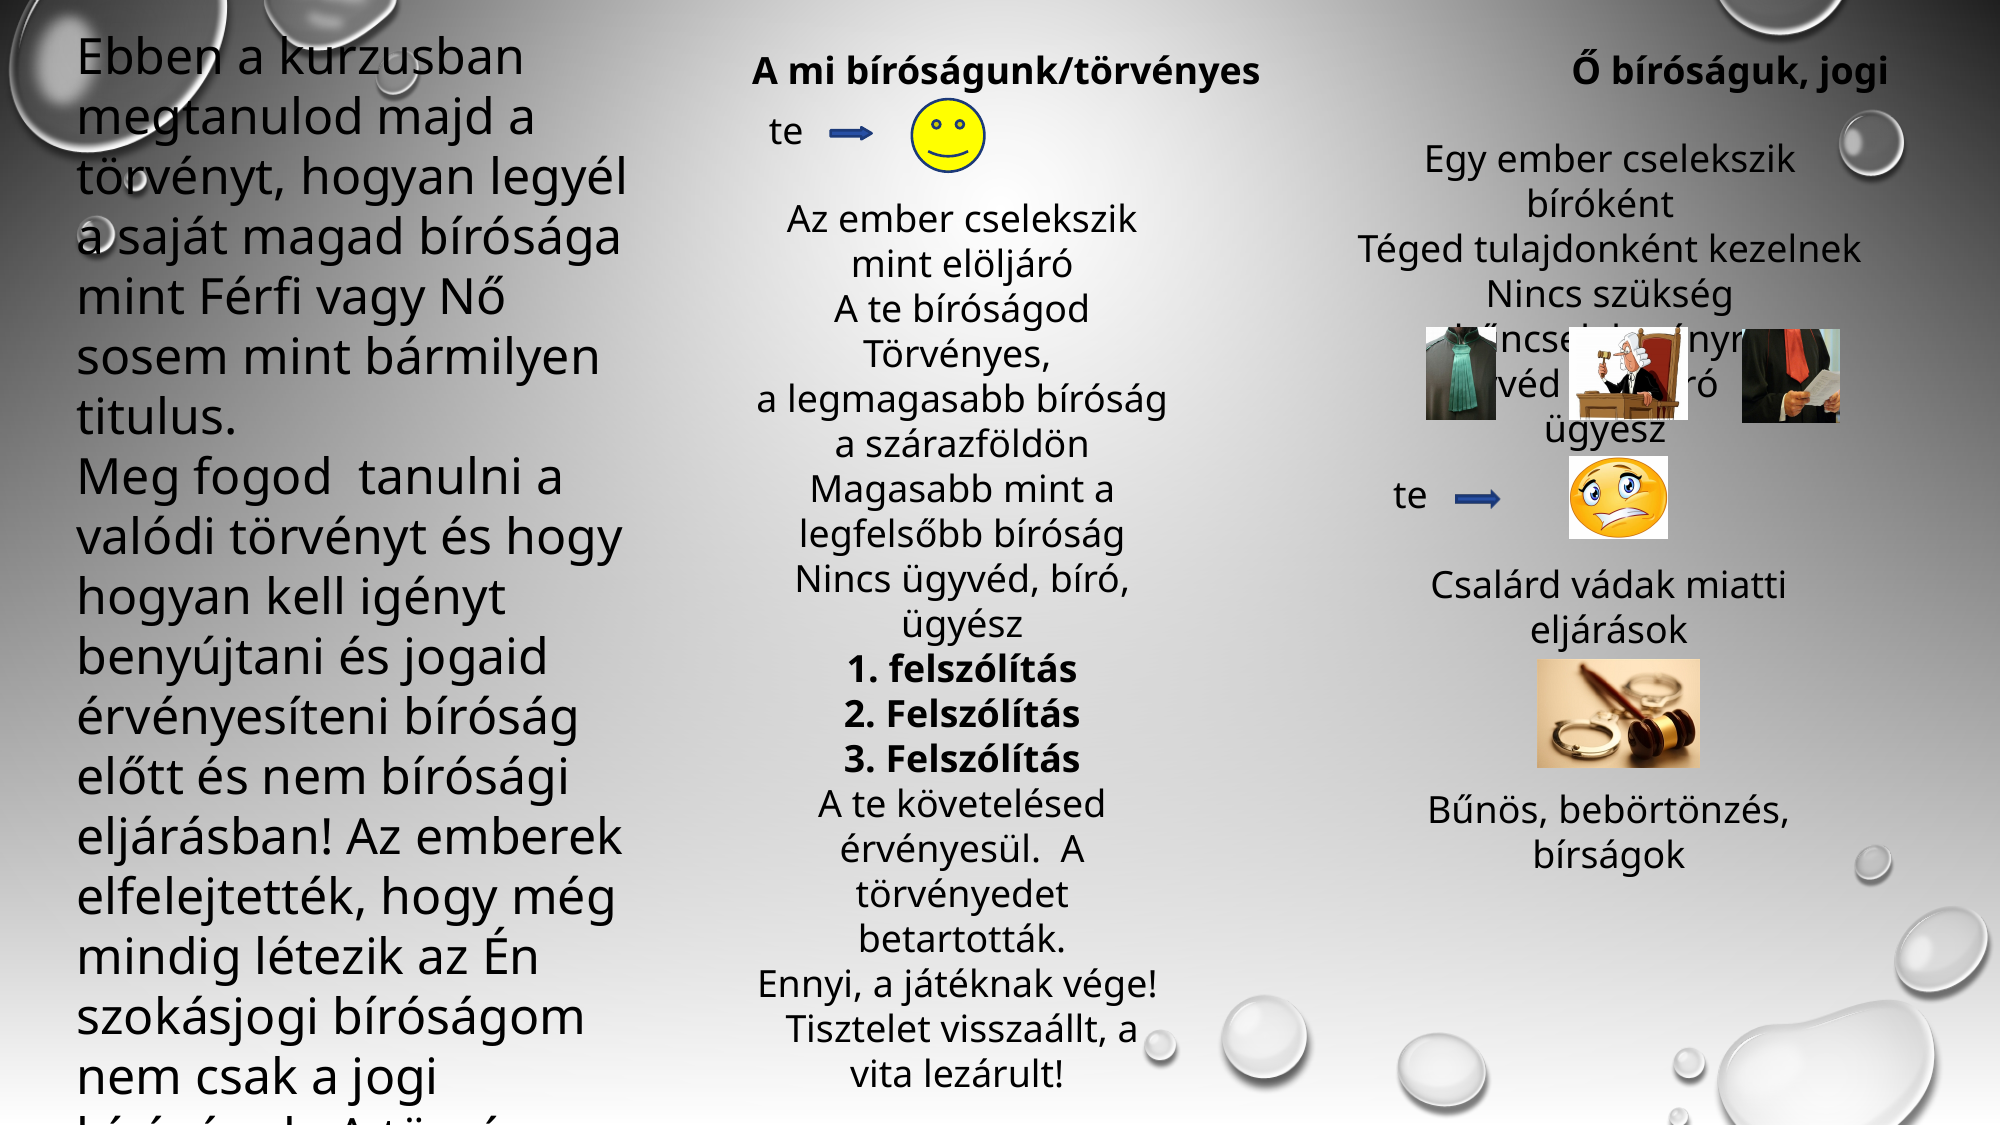

Ebben a kurzusban megtanulod majd a törvényt, hogyan legyél a saját magad bírósága mint Férfi vagy Nő sosem mint bármilyen titulus.
Meg fogod tanulni a valódi törvényt és hogy hogyan kell igényt benyújtani és jogaid érvényesíteni bíróság előtt és nem bírósági eljárásban! Az emberek elfelejtették, hogy még mindig létezik az Én szokásjogi bíróságom nem csak a jogi bíróságok. A törvény felette áll minden jognak!
A mi bíróságunk/törvényes Ő bíróságuk, jogi
te
Egy ember cselekszik bíróként
Téged tulajdonként kezelnek
Nincs szükség bűncselekményre
 ügyvéd bíró ügyész
Az ember cselekszik mint elöljáró
A te bíróságod Törvényes,
a legmagasabb bíróság a szárazföldön
Magasabb mint a legfelsőbb bíróság
Nincs ügyvéd, bíró, ügyész
1. felszólítás
2. Felszólítás
3. Felszólítás
A te követelésed érvényesül. A törvényedet betartották.
Ennyi, a játéknak vége!
Tisztelet visszaállt, a vita lezárult!
te
Csalárd vádak miatti eljárások
Bűnös, bebörtönzés, bírságok